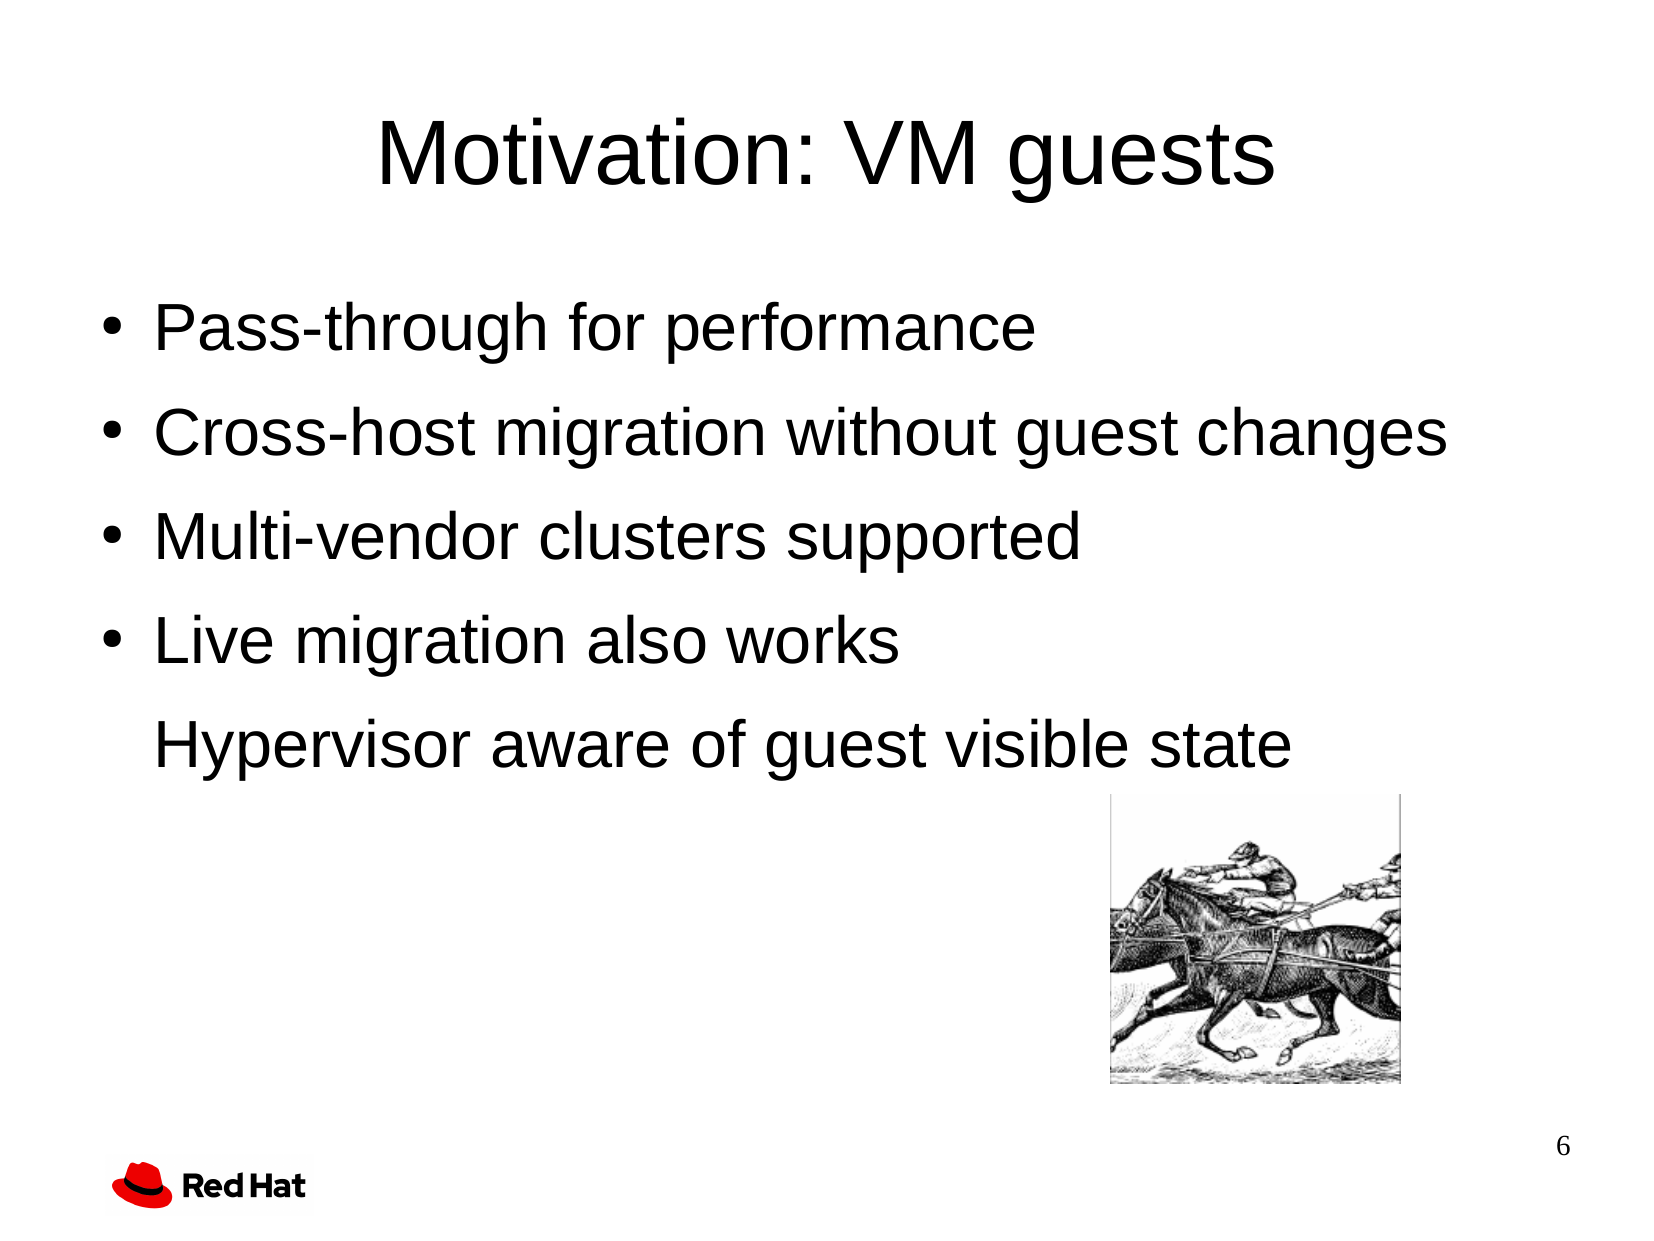

# Motivation: VM guests
Pass-through for performance
Cross-host migration without guest changes
Multi-vendor clusters supported
Live migration also works
Hypervisor aware of guest visible state
6